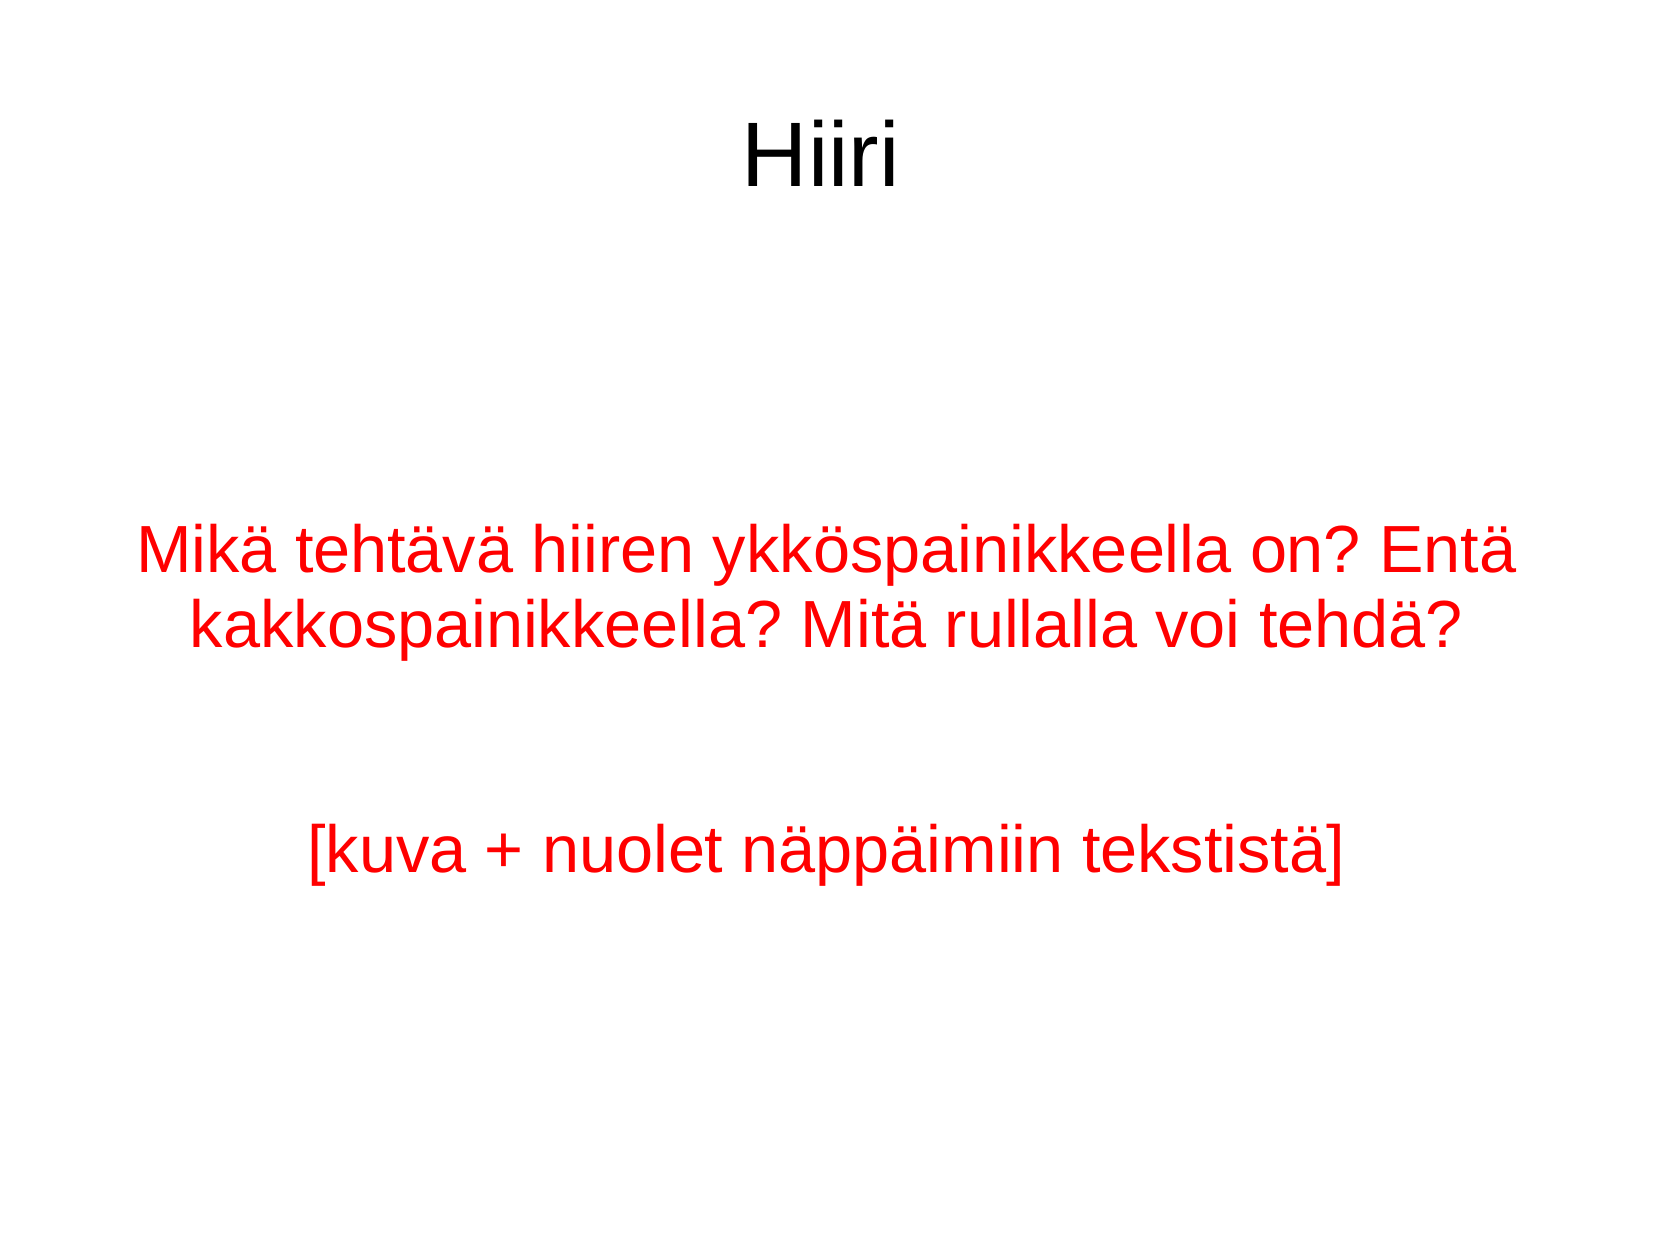

# Hiiri
Mikä tehtävä hiiren ykköspainikkeella on? Entä kakkospainikkeella? Mitä rullalla voi tehdä?
[kuva + nuolet näppäimiin tekstistä]